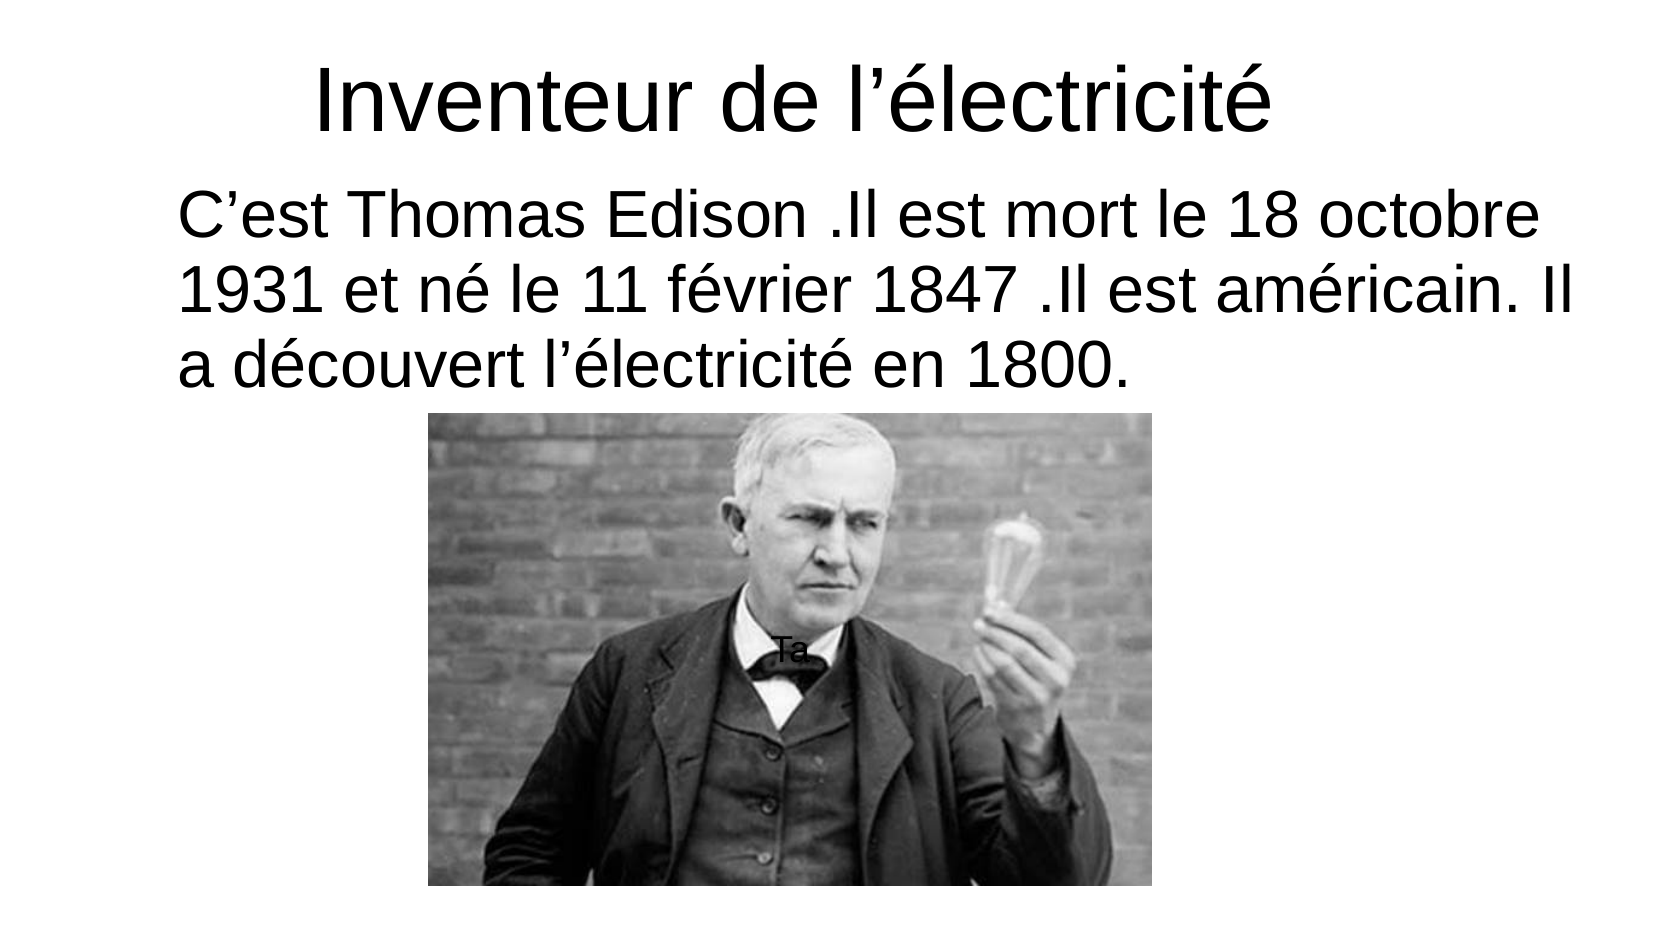

# Inventeur de l’électricité
C’est Thomas Edison .Il est mort le 18 octobre 1931 et né le 11 février 1847 .Il est américain. Il a découvert l’électricité en 1800.
Ta